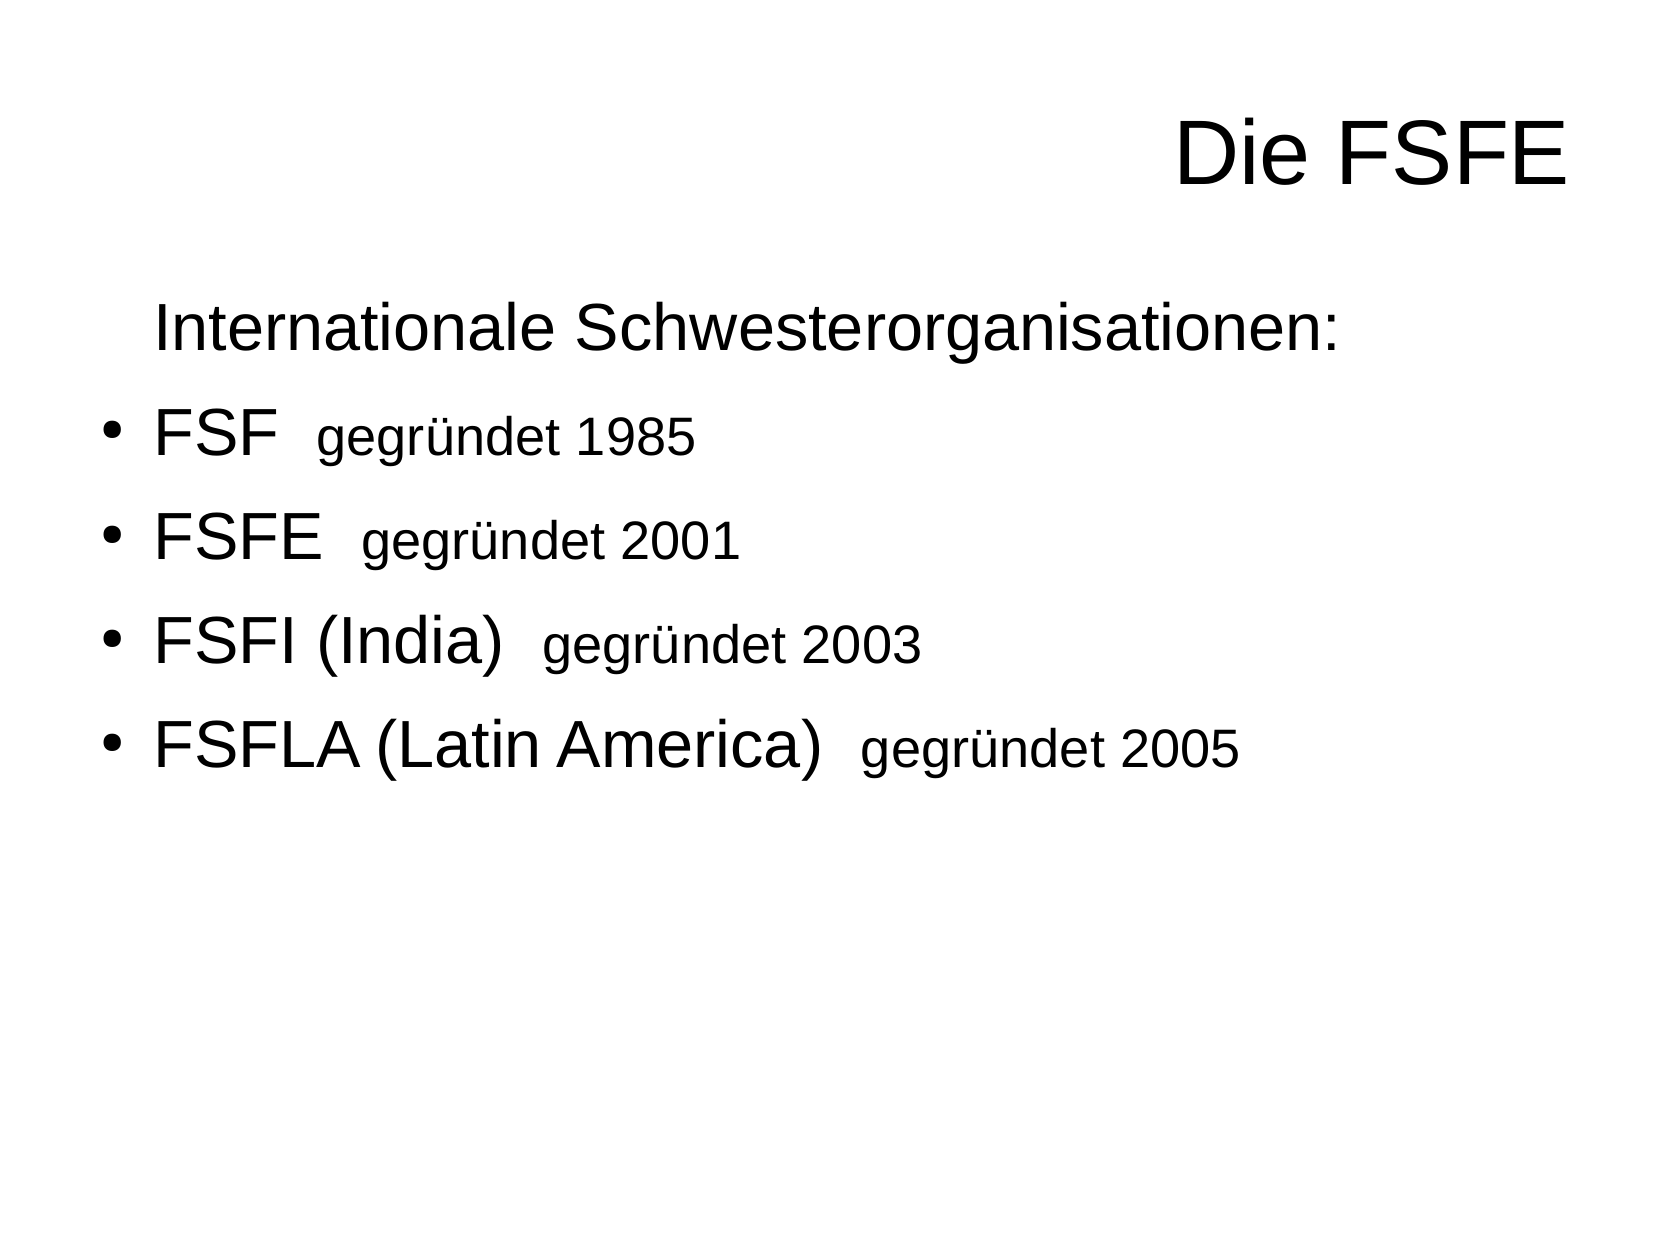

# Die FSFE
Internationale Schwesterorganisationen:
FSF gegründet 1985
FSFE gegründet 2001
FSFI (India) gegründet 2003
FSFLA (Latin America) gegründet 2005